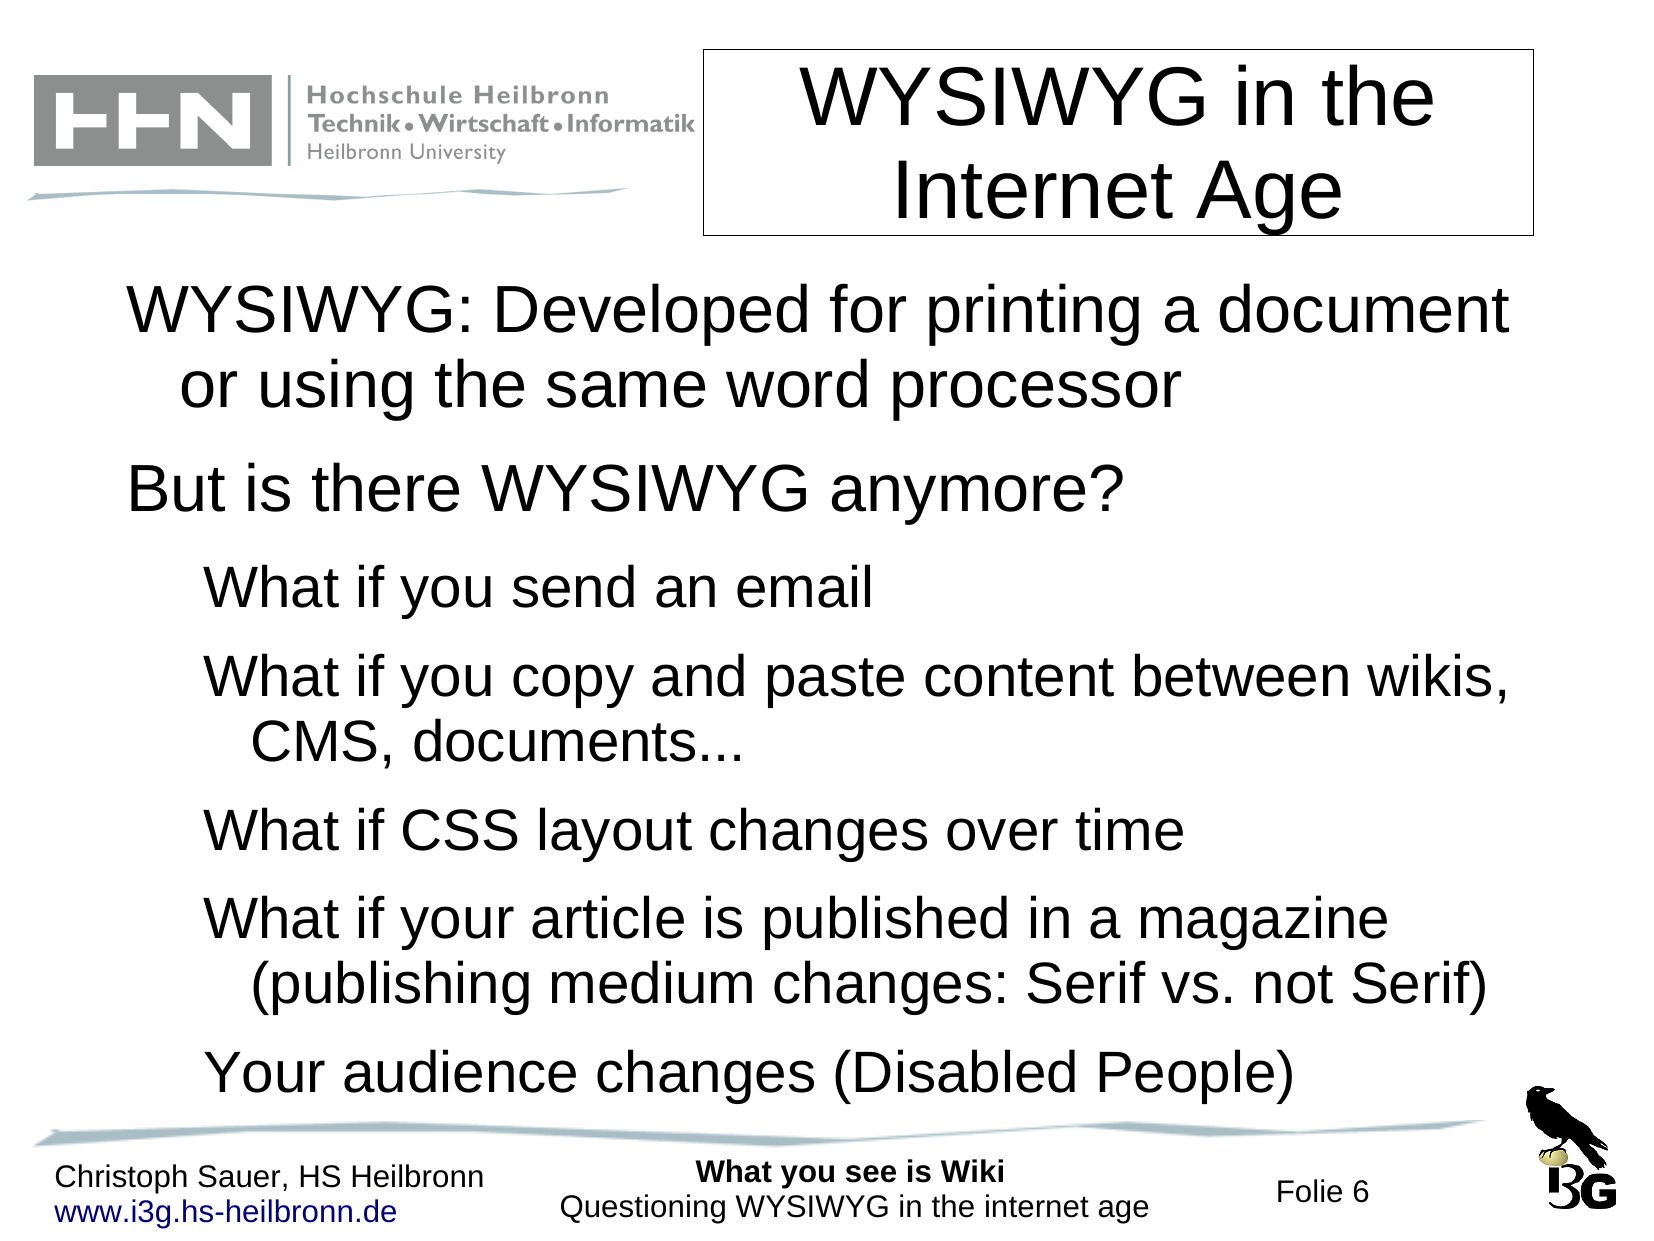

# WYSIWYG in the Internet Age
WYSIWYG: Developed for printing a document or using the same word processor
But is there WYSIWYG anymore?
What if you send an email
What if you copy and paste content between wikis, CMS, documents...
What if CSS layout changes over time
What if your article is published in a magazine (publishing medium changes: Serif vs. not Serif)
Your audience changes (Disabled People)